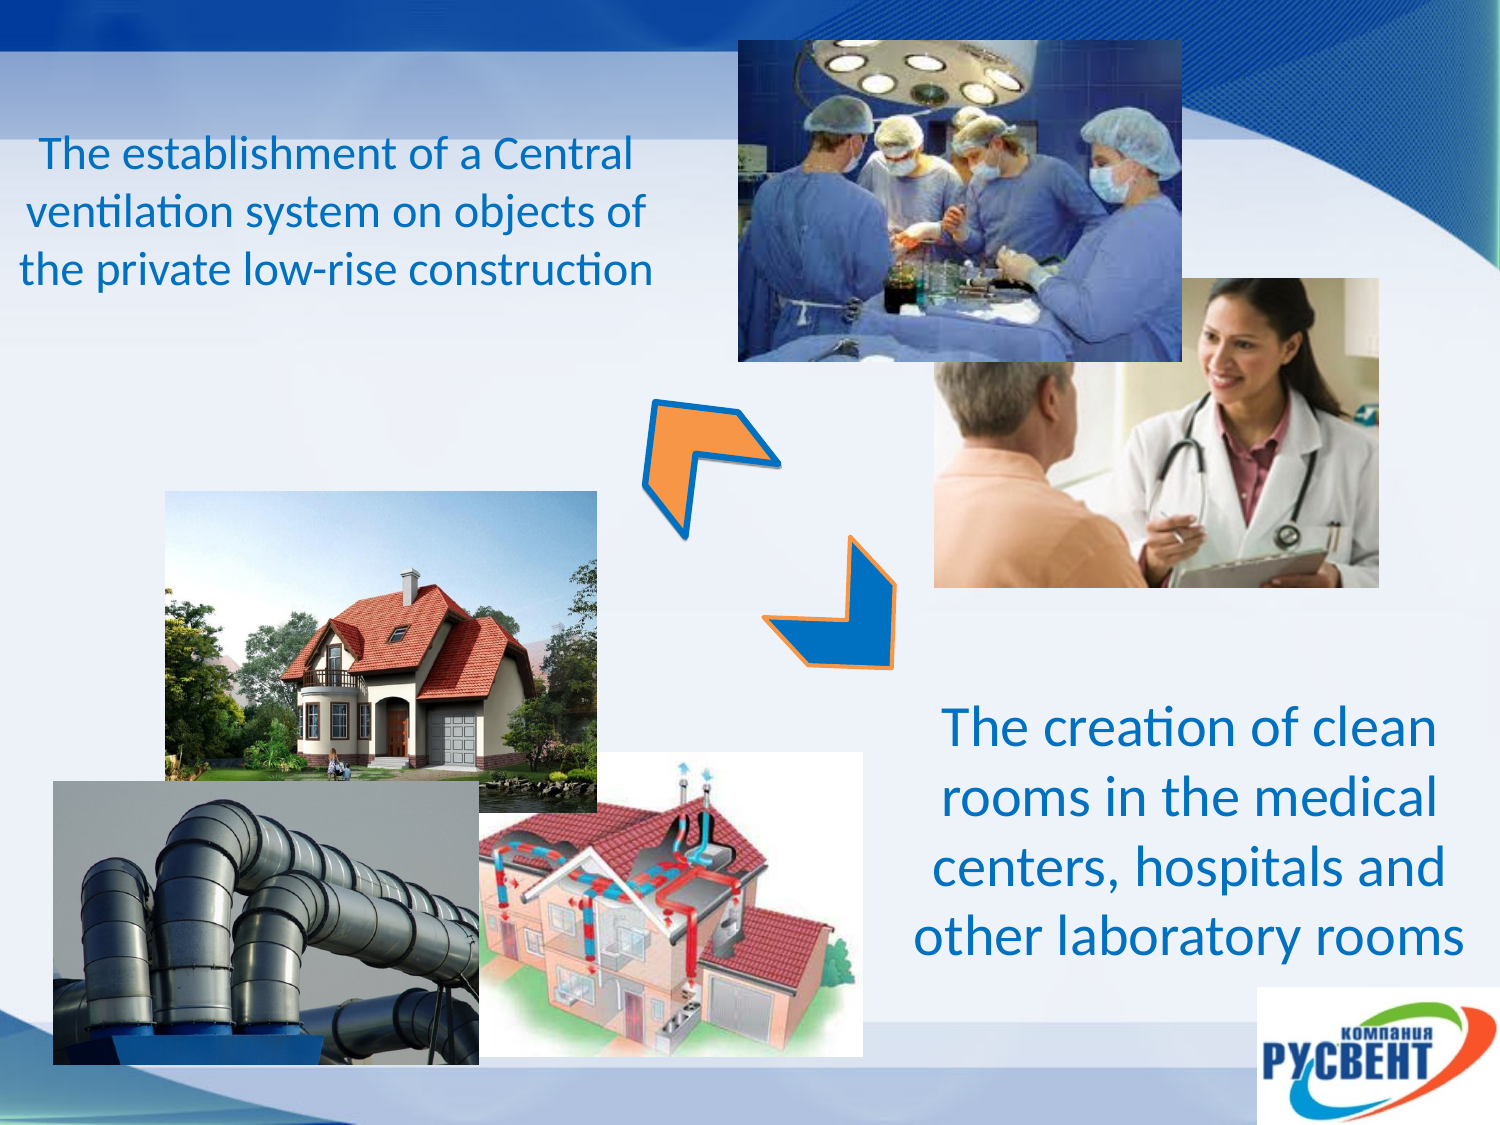

The establishment of a Central ventilation system on objects of the private low-rise construction
# The creation of clean rooms in the medical centers, hospitals and other laboratory rooms